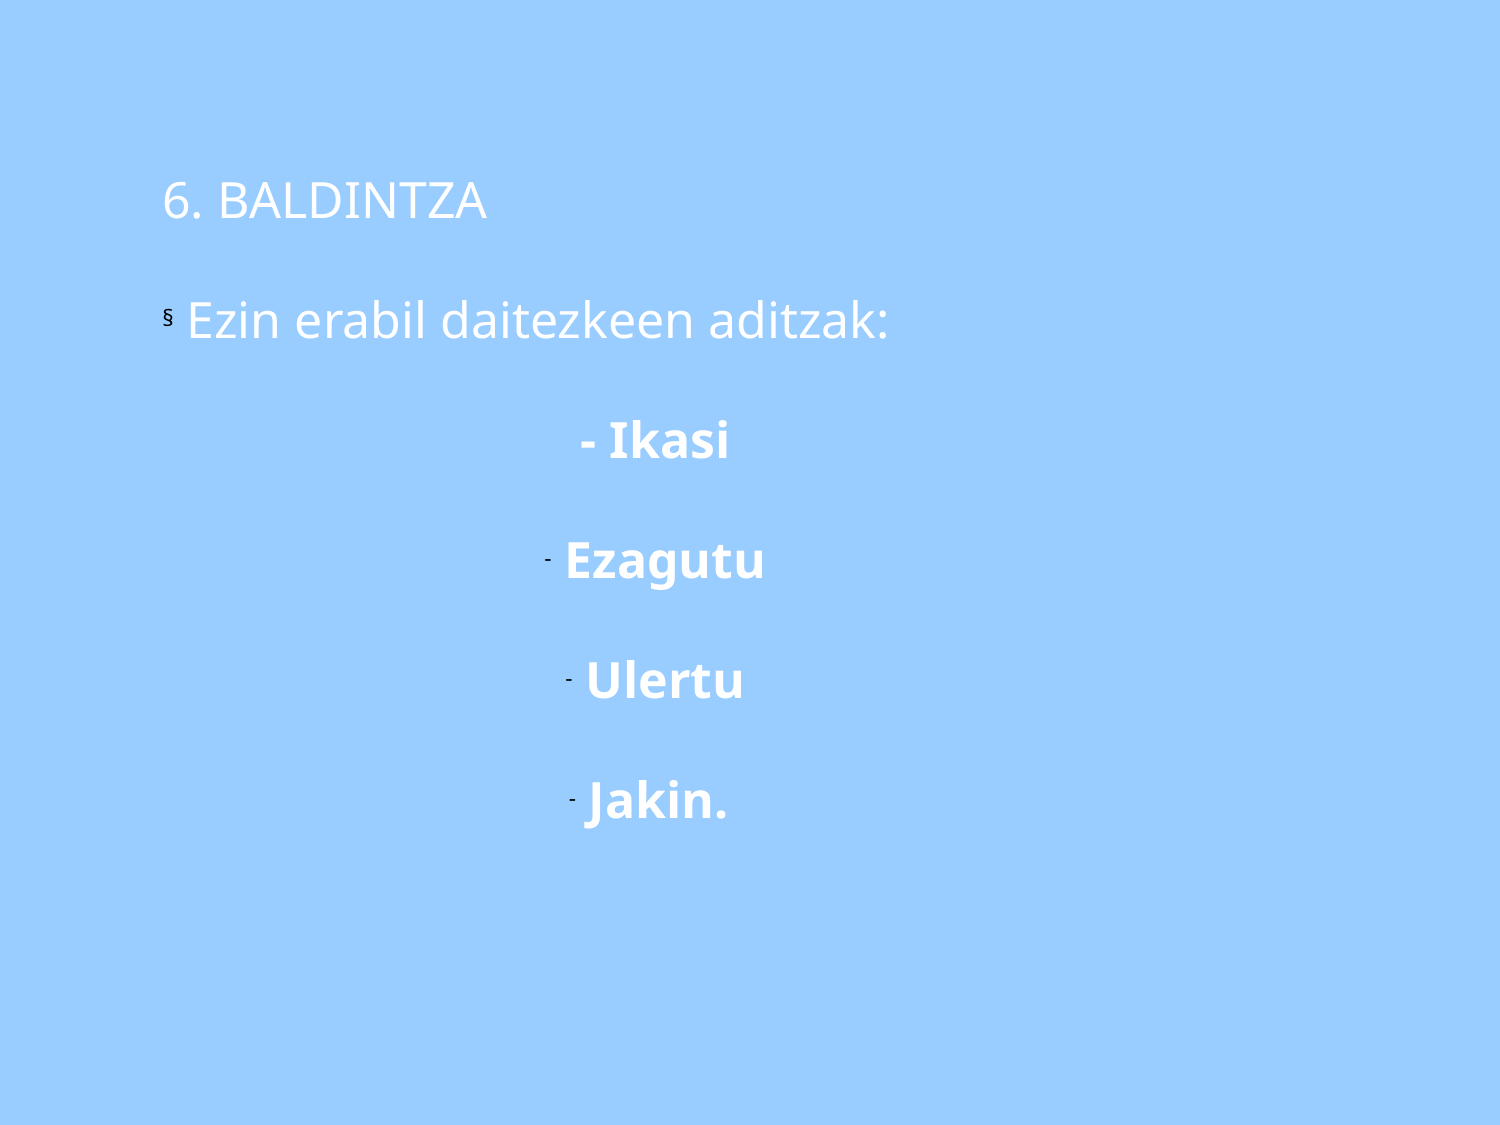

6. BALDINTZA
 Ezin erabil daitezkeen aditzak:
- Ikasi
 Ezagutu
 Ulertu
 Jakin.